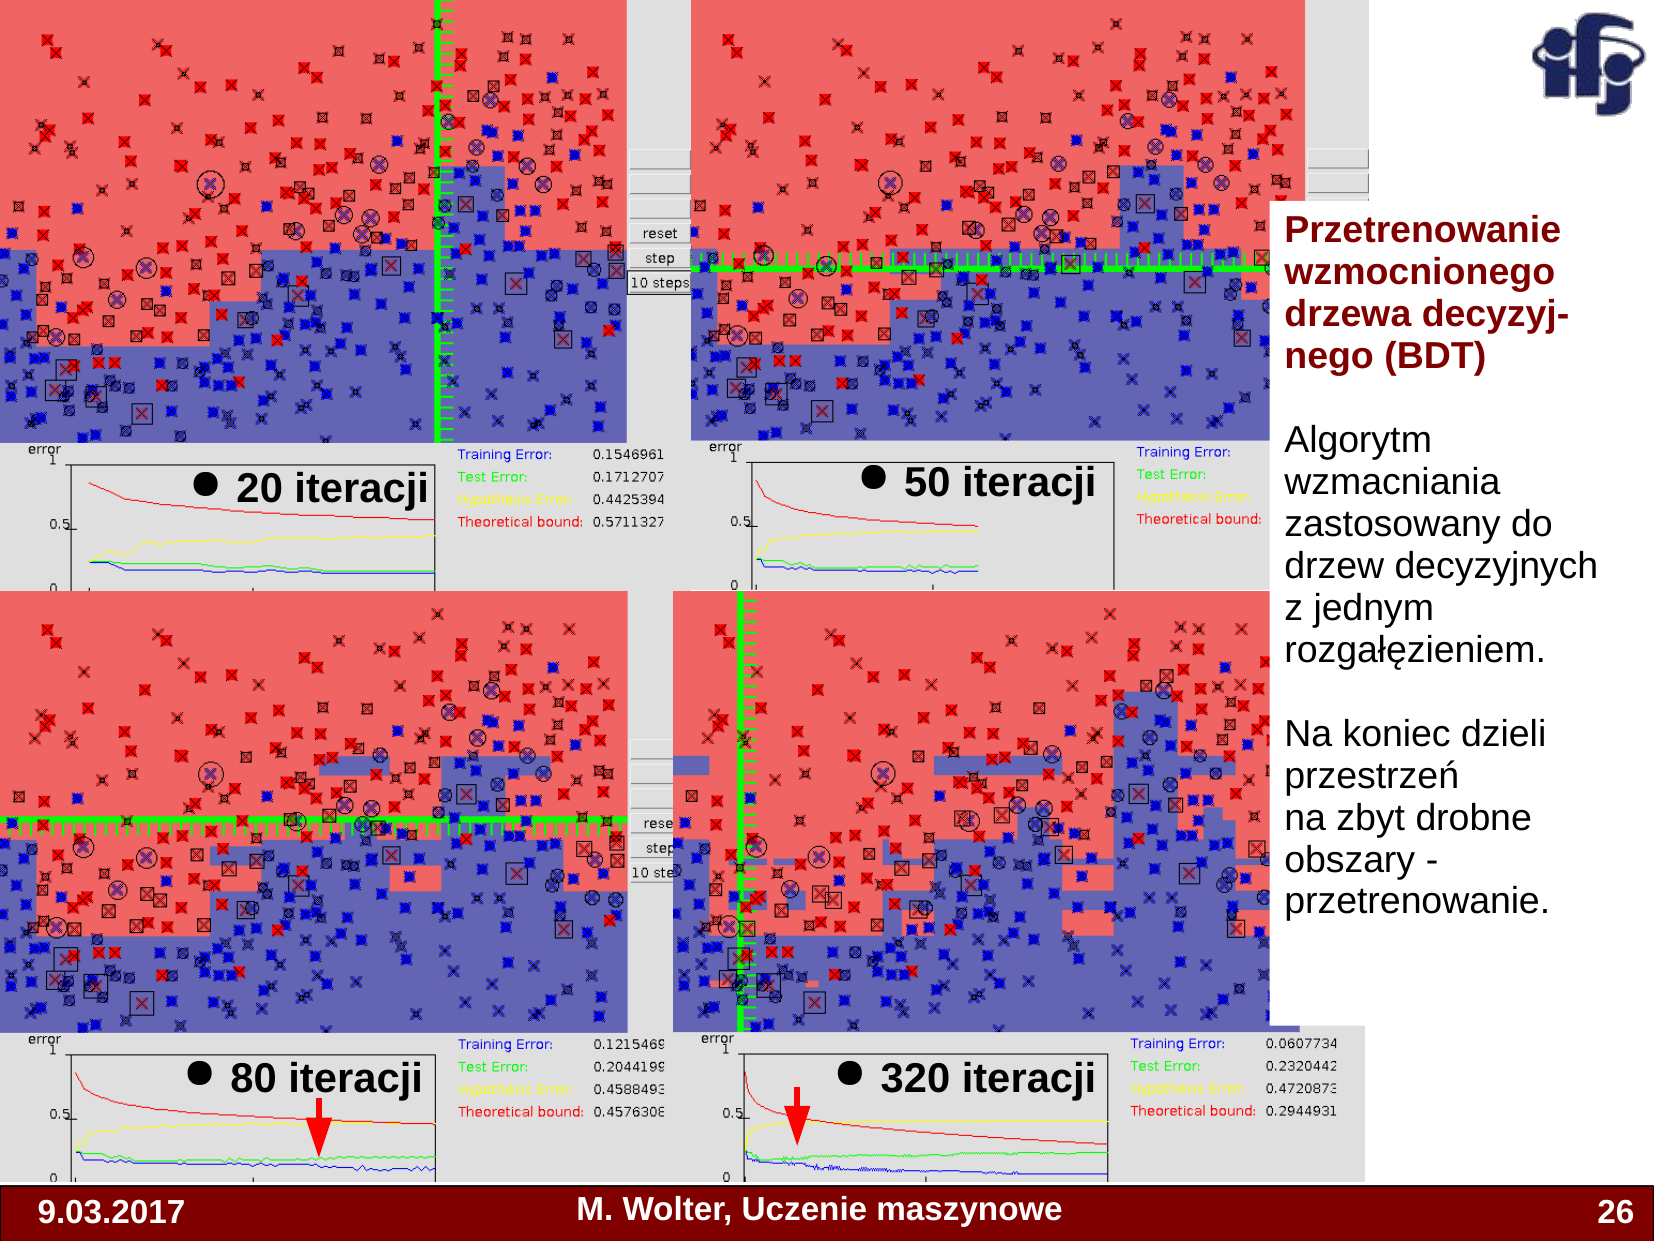

Przetrenowanie
wzmocnionego
drzewa decyzyj-nego (BDT)
Algorytm wzmacniania zastosowany do drzew decyzyjnych z jednym rozgałęzieniem.
Na koniec dzieli przestrzeń
na zbyt drobne obszary - przetrenowanie.
50 iteracji
# 20 iteracji
80 iteracji
320 iteracji
9.03.2017
Machine Learning, M. Wolter